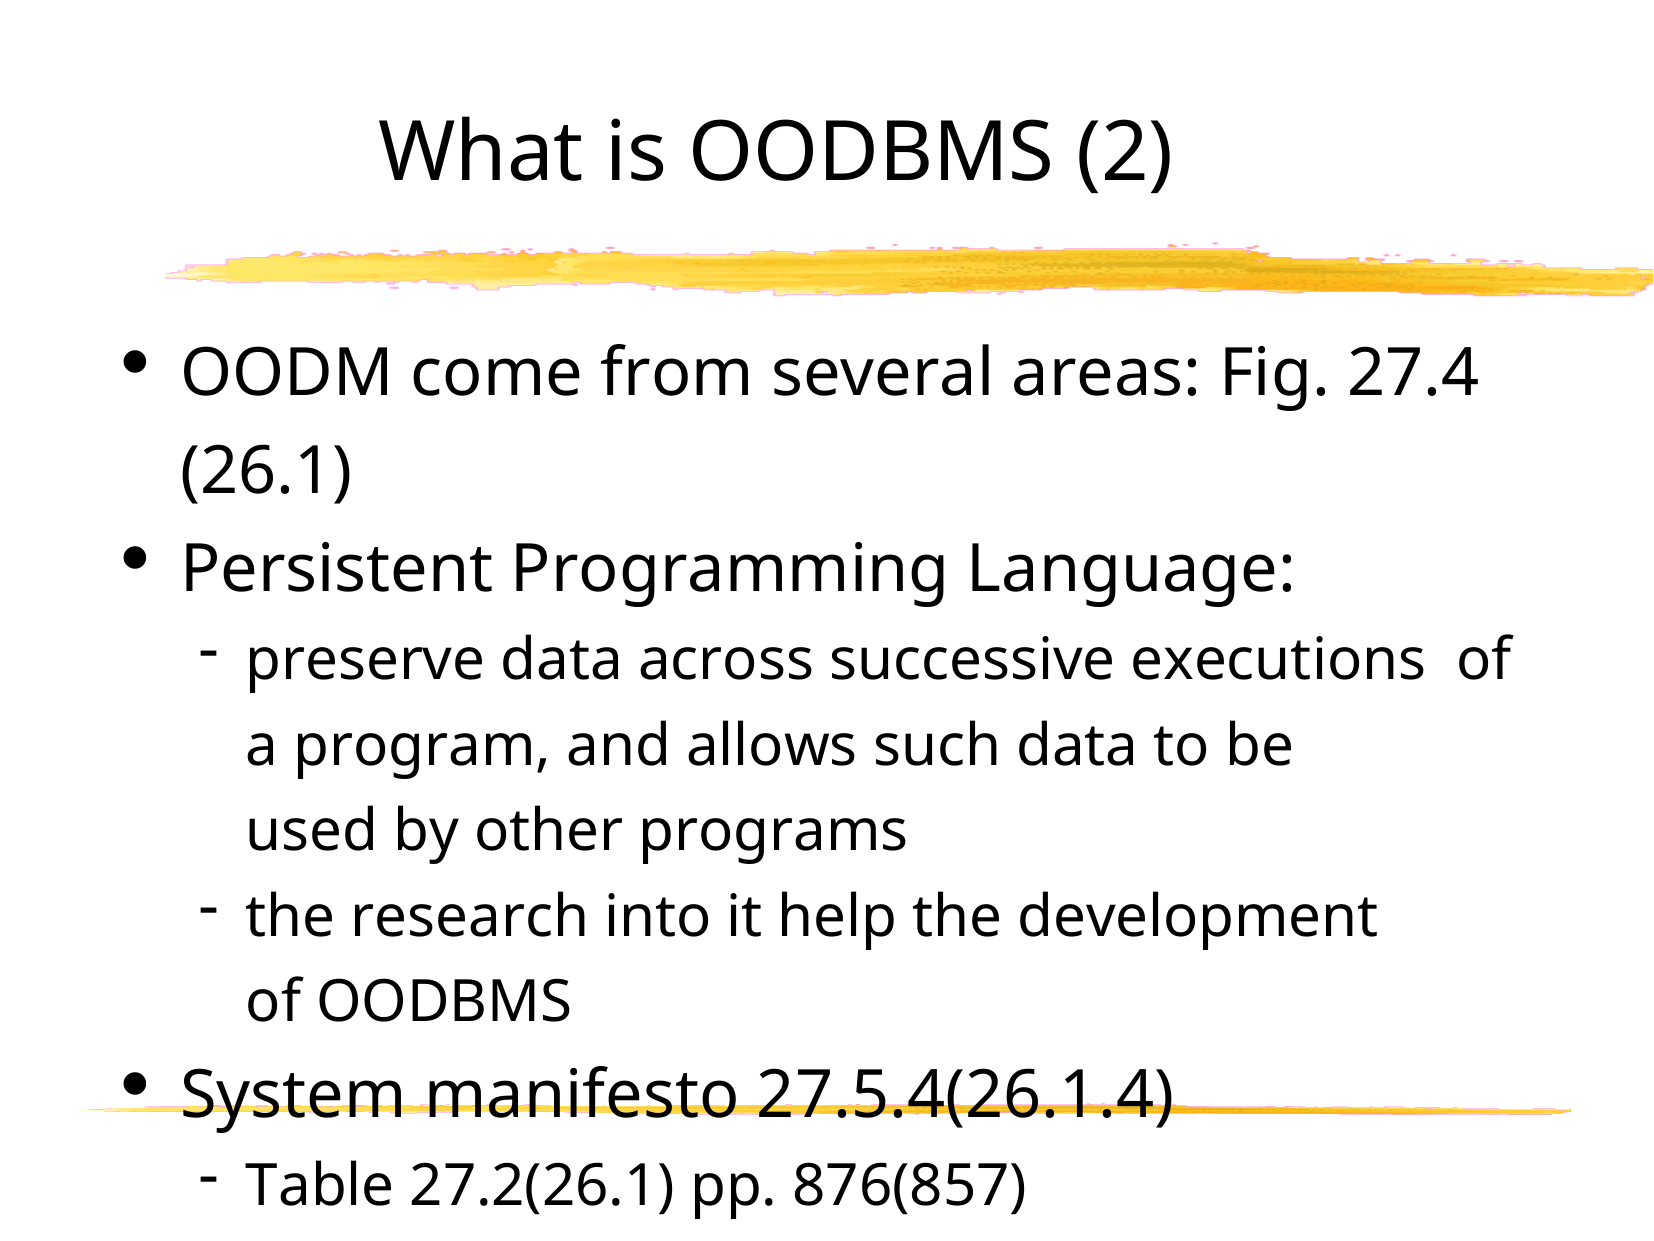

# What is OODBMS (2)
OODM come from several areas: Fig. 27.4(26.1)
Persistent Programming Language:
preserve data across successive executions of a program, and allows such data to be
used by other programs
the research into it help the development
of OODBMS
System manifesto 27.5.4(26.1.4)
Table 27.2(26.1) pp. 876(857)